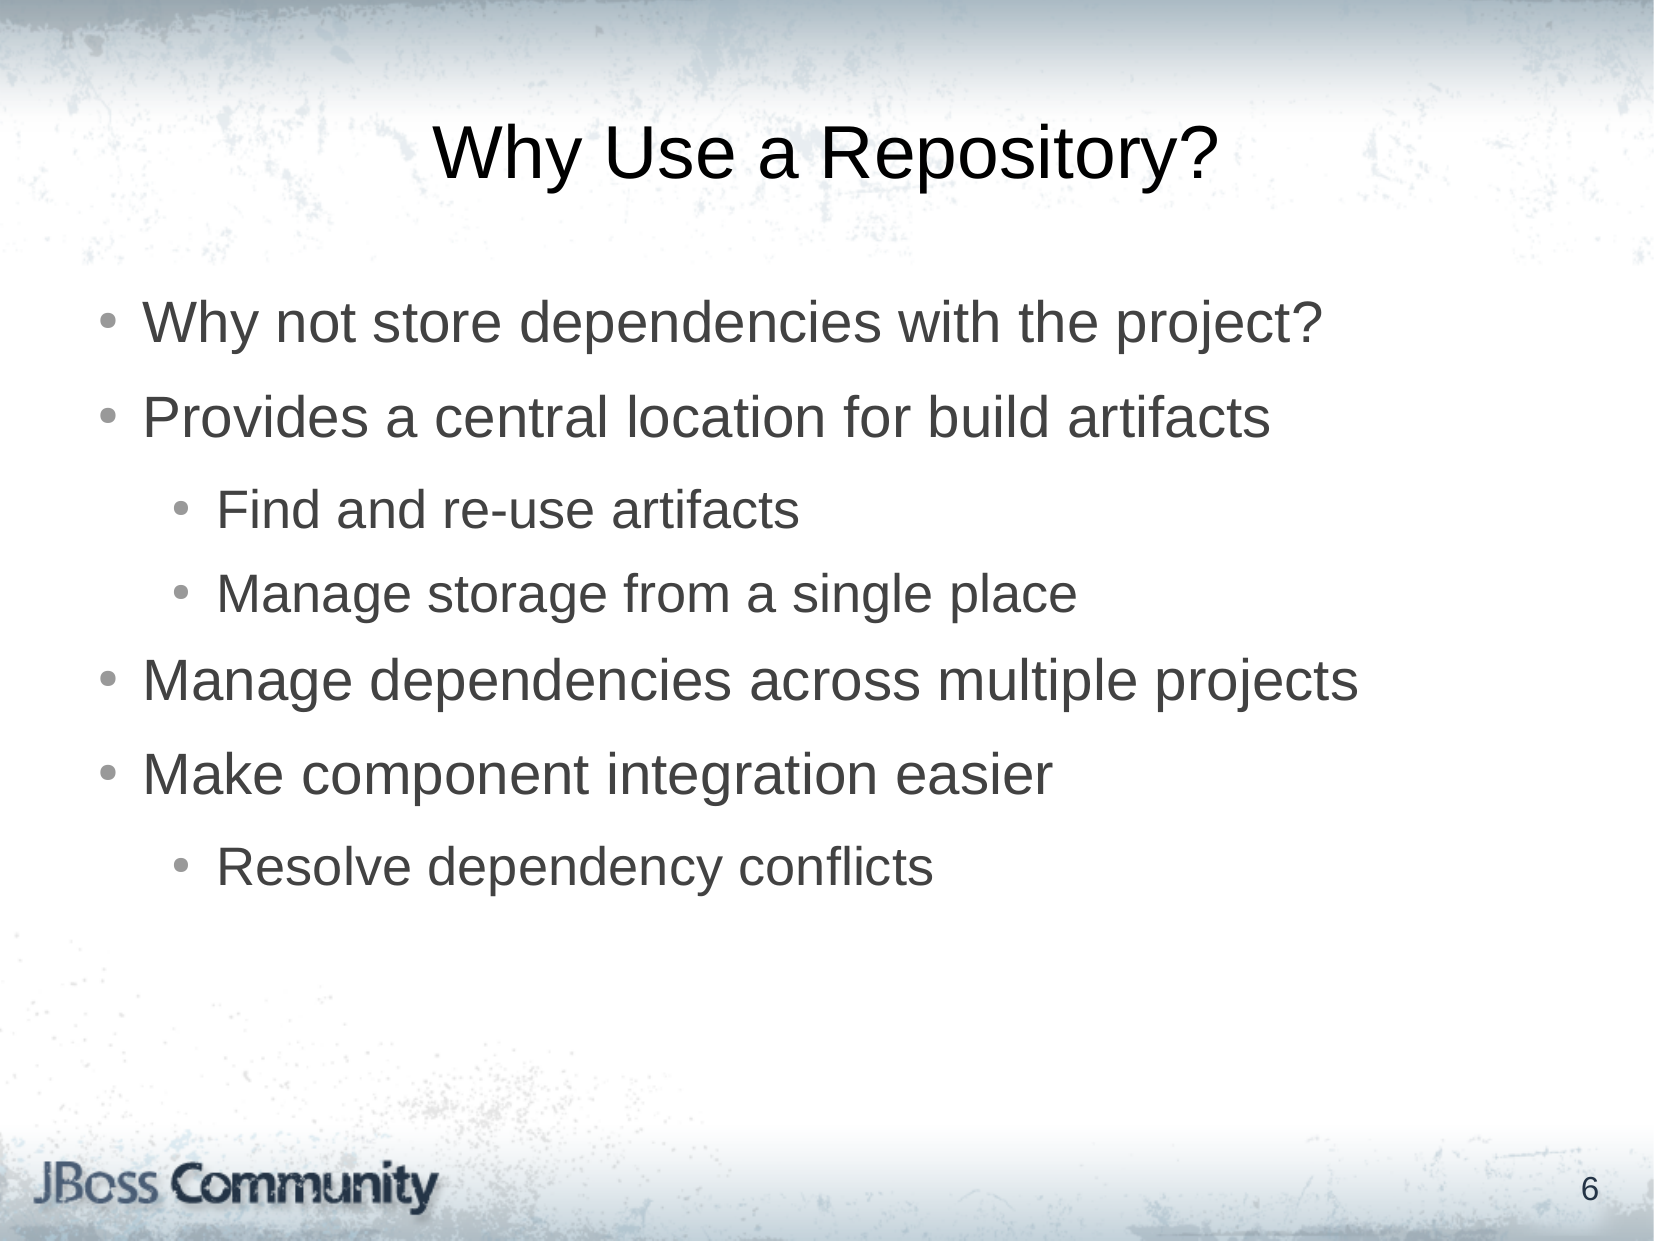

# Why Use a Repository?
Why not store dependencies with the project?
Provides a central location for build artifacts
Find and re-use artifacts
Manage storage from a single place
Manage dependencies across multiple projects
Make component integration easier
Resolve dependency conflicts